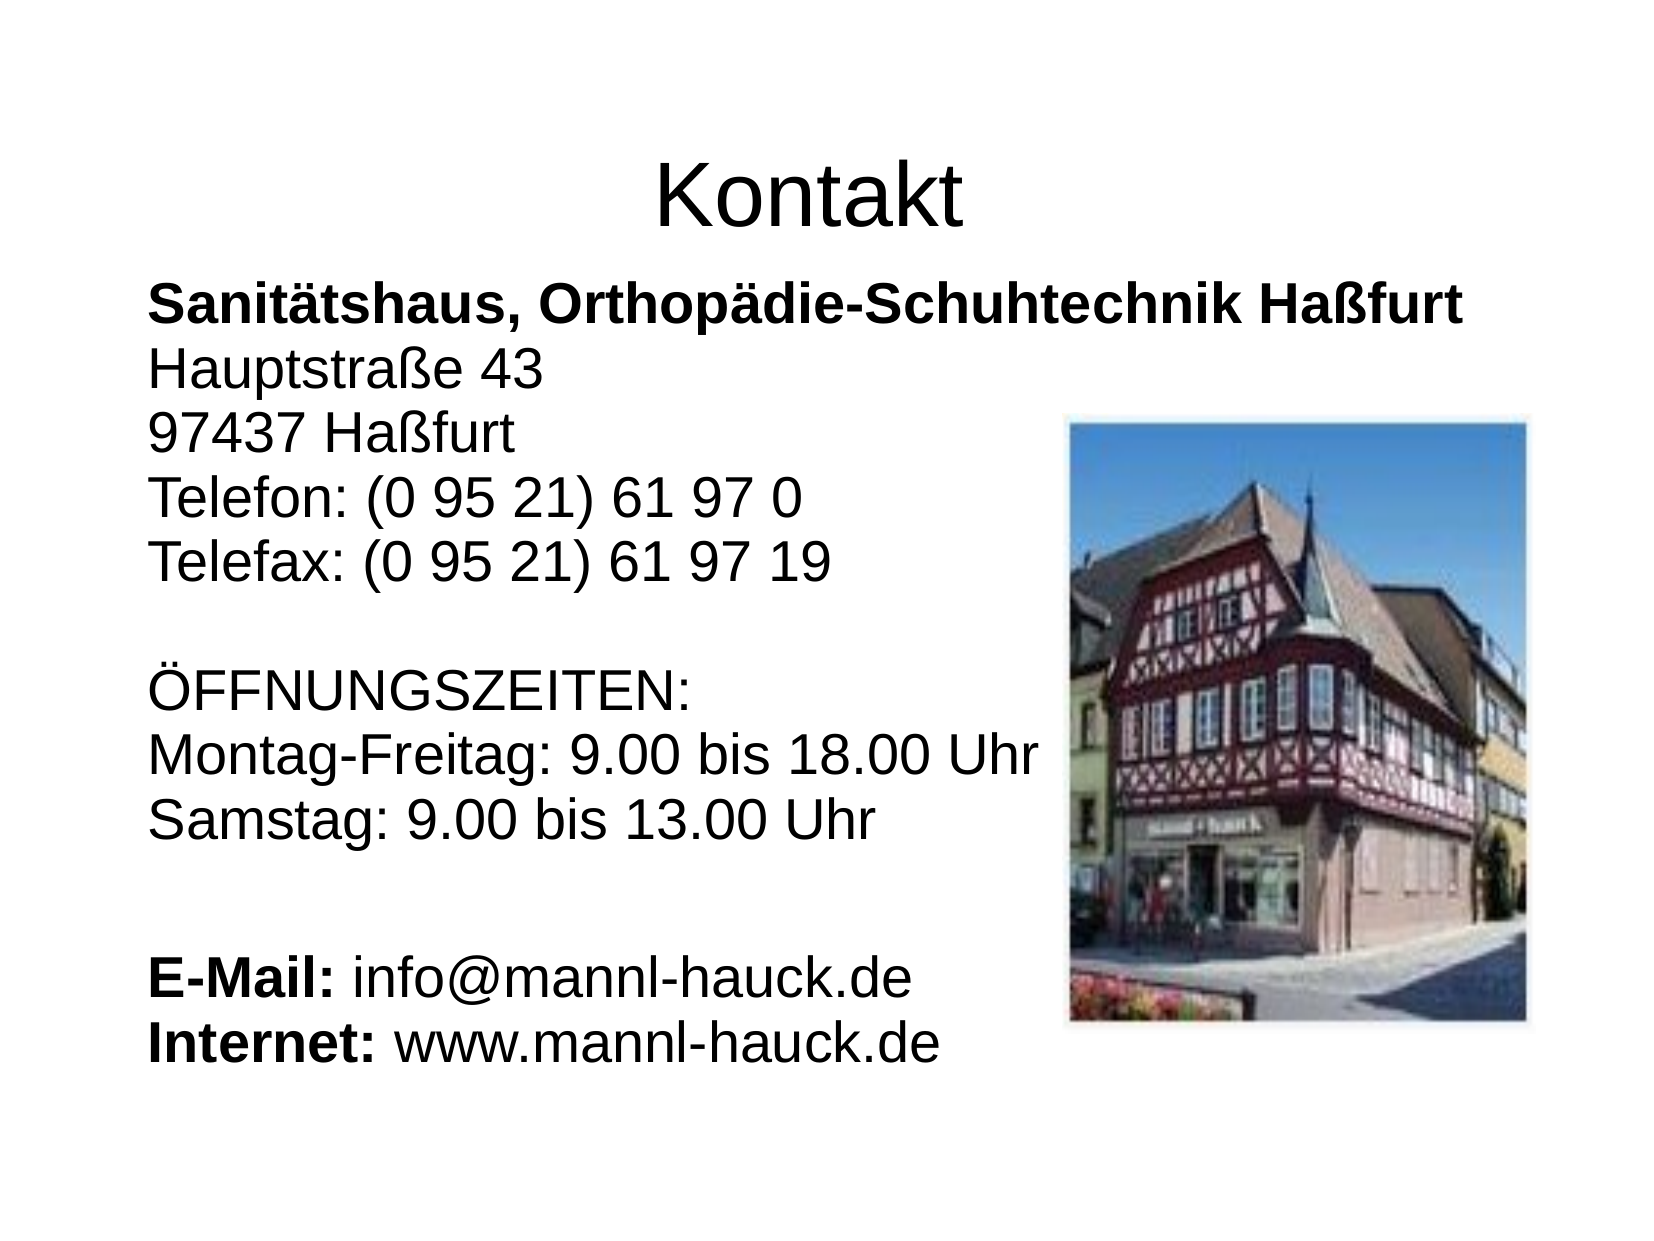

# Kontakt
Sanitätshaus, Orthopädie-Schuhtechnik Haßfurt
Hauptstraße 43
97437 Haßfurt
Telefon: (0 95 21) 61 97 0
Telefax: (0 95 21) 61 97 19
ÖFFNUNGSZEITEN:
Montag-Freitag: 9.00 bis 18.00 Uhr
Samstag: 9.00 bis 13.00 Uhr
E-Mail: info@mannl-hauck.de
Internet: www.mannl-hauck.de